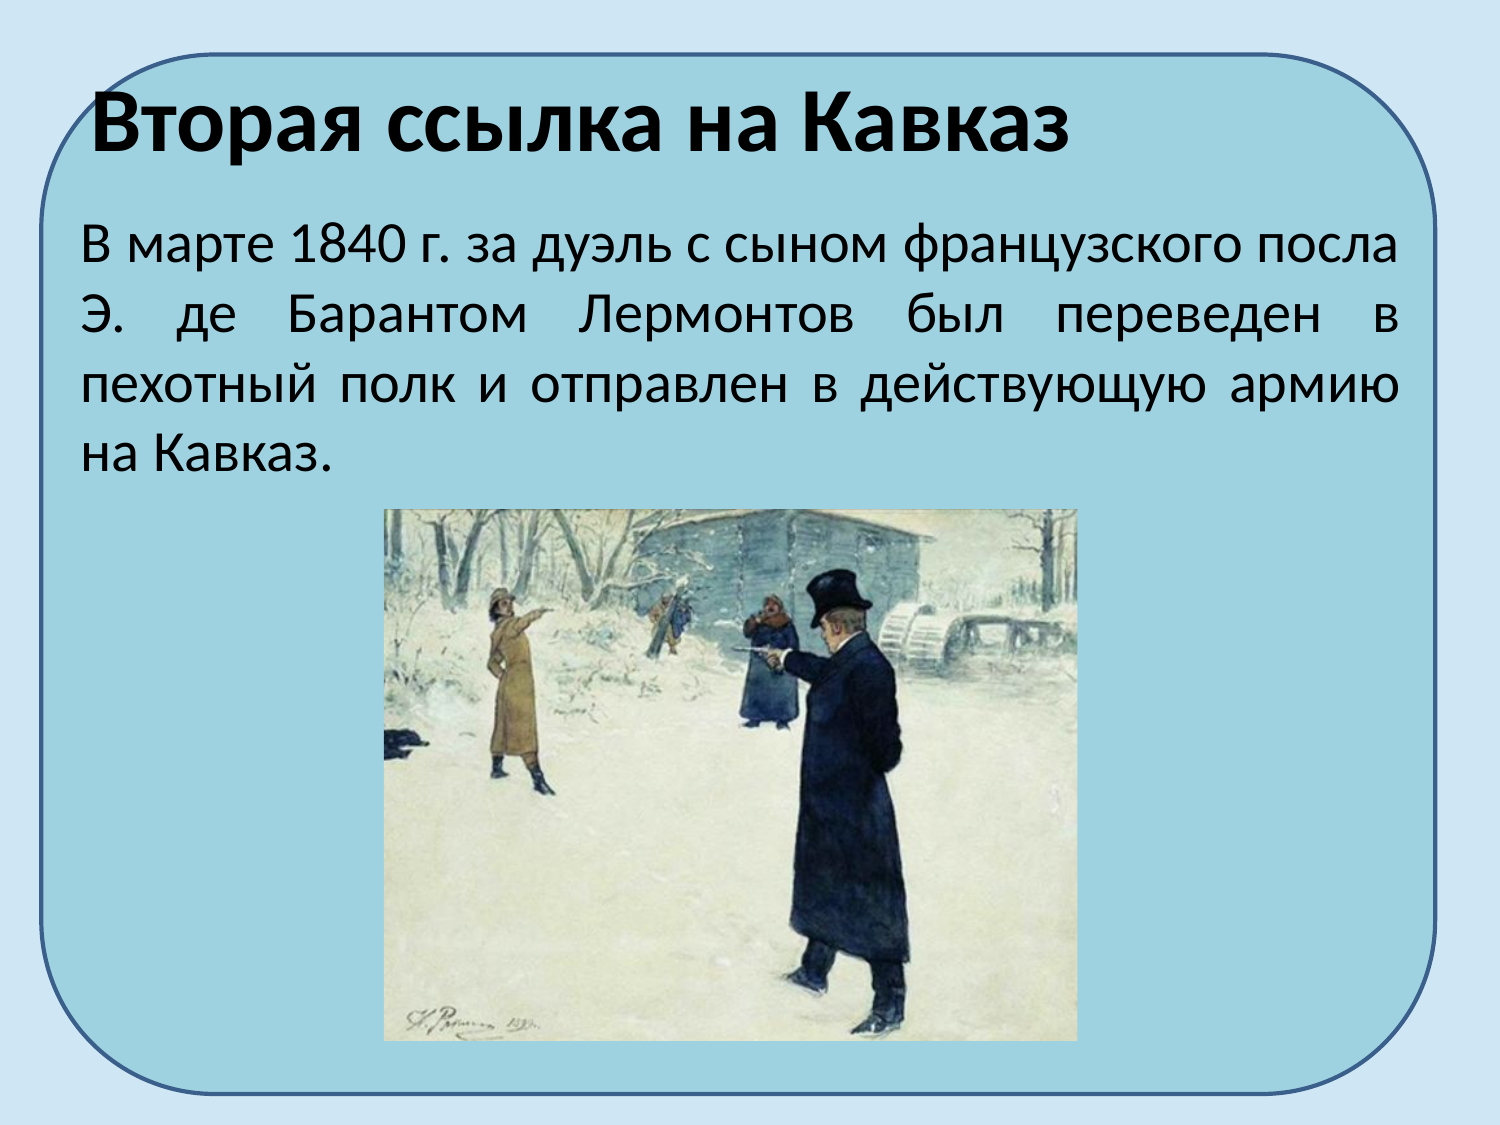

Вторая ссылка на Кавказ
# В марте 1840 г. за дуэль с сыном французского посла Э. де Барантом Лермонтов был переведен в пехотный полк и отправлен в действующую армию на Кавказ.